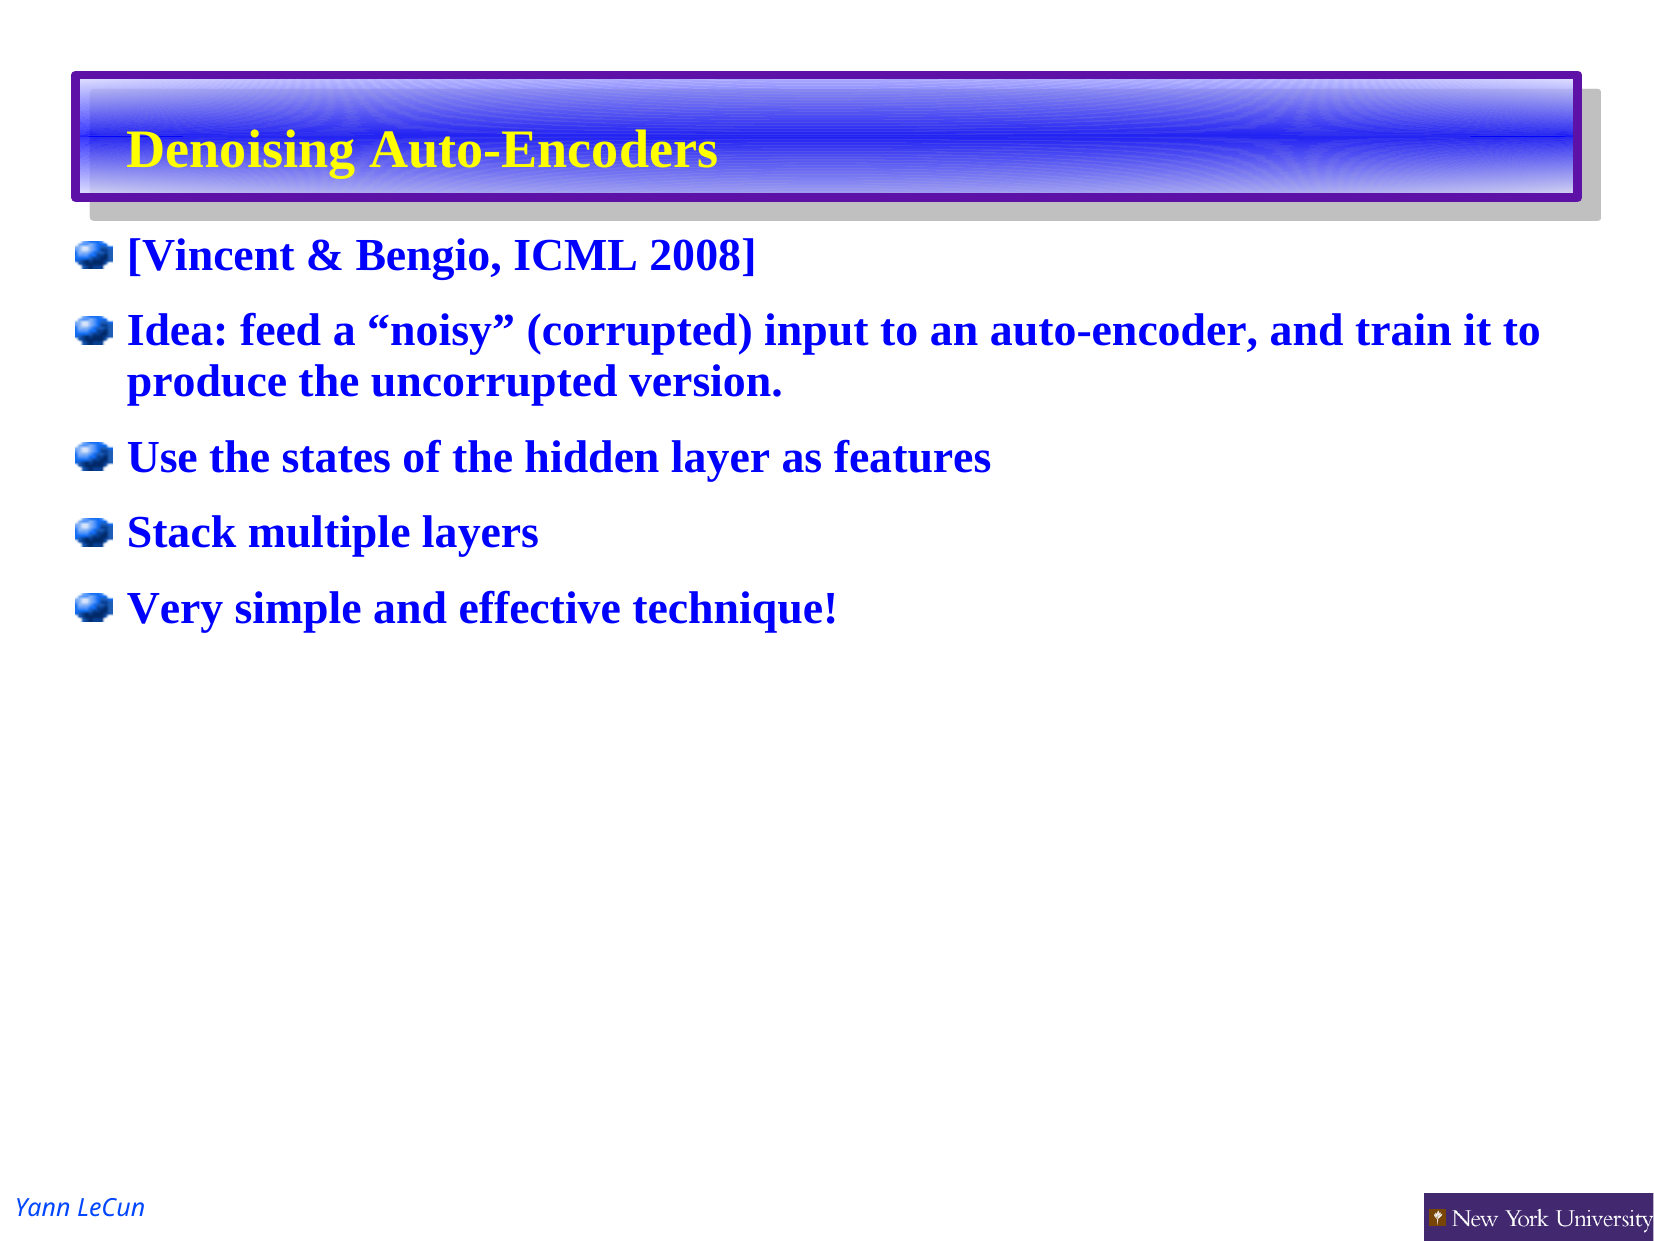

# Denoising Auto-Encoders
[Vincent & Bengio, ICML 2008]
Idea: feed a “noisy” (corrupted) input to an auto-encoder, and train it to produce the uncorrupted version.
Use the states of the hidden layer as features
Stack multiple layers
Very simple and effective technique!